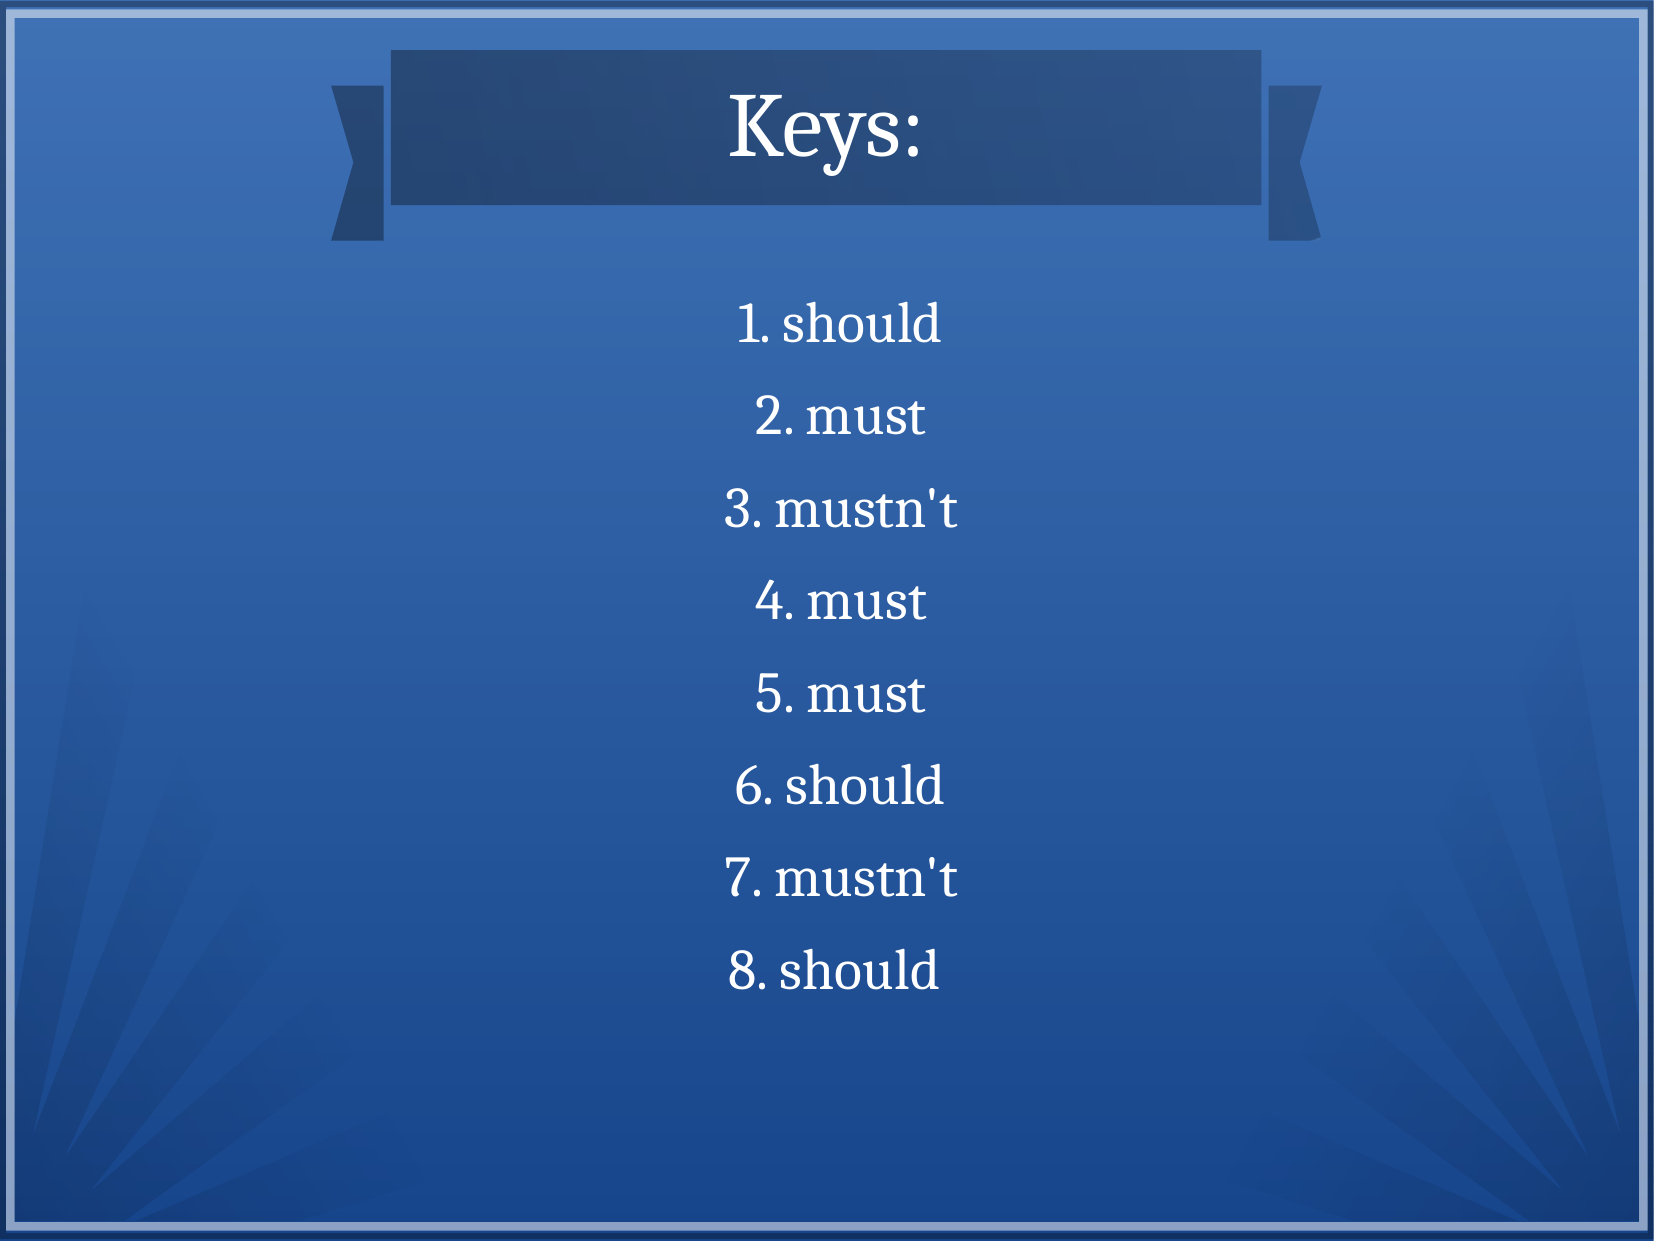

# Keys:
1. should
2. must
3. mustn't
4. must
5. must
6. should
7. mustn't
8. should